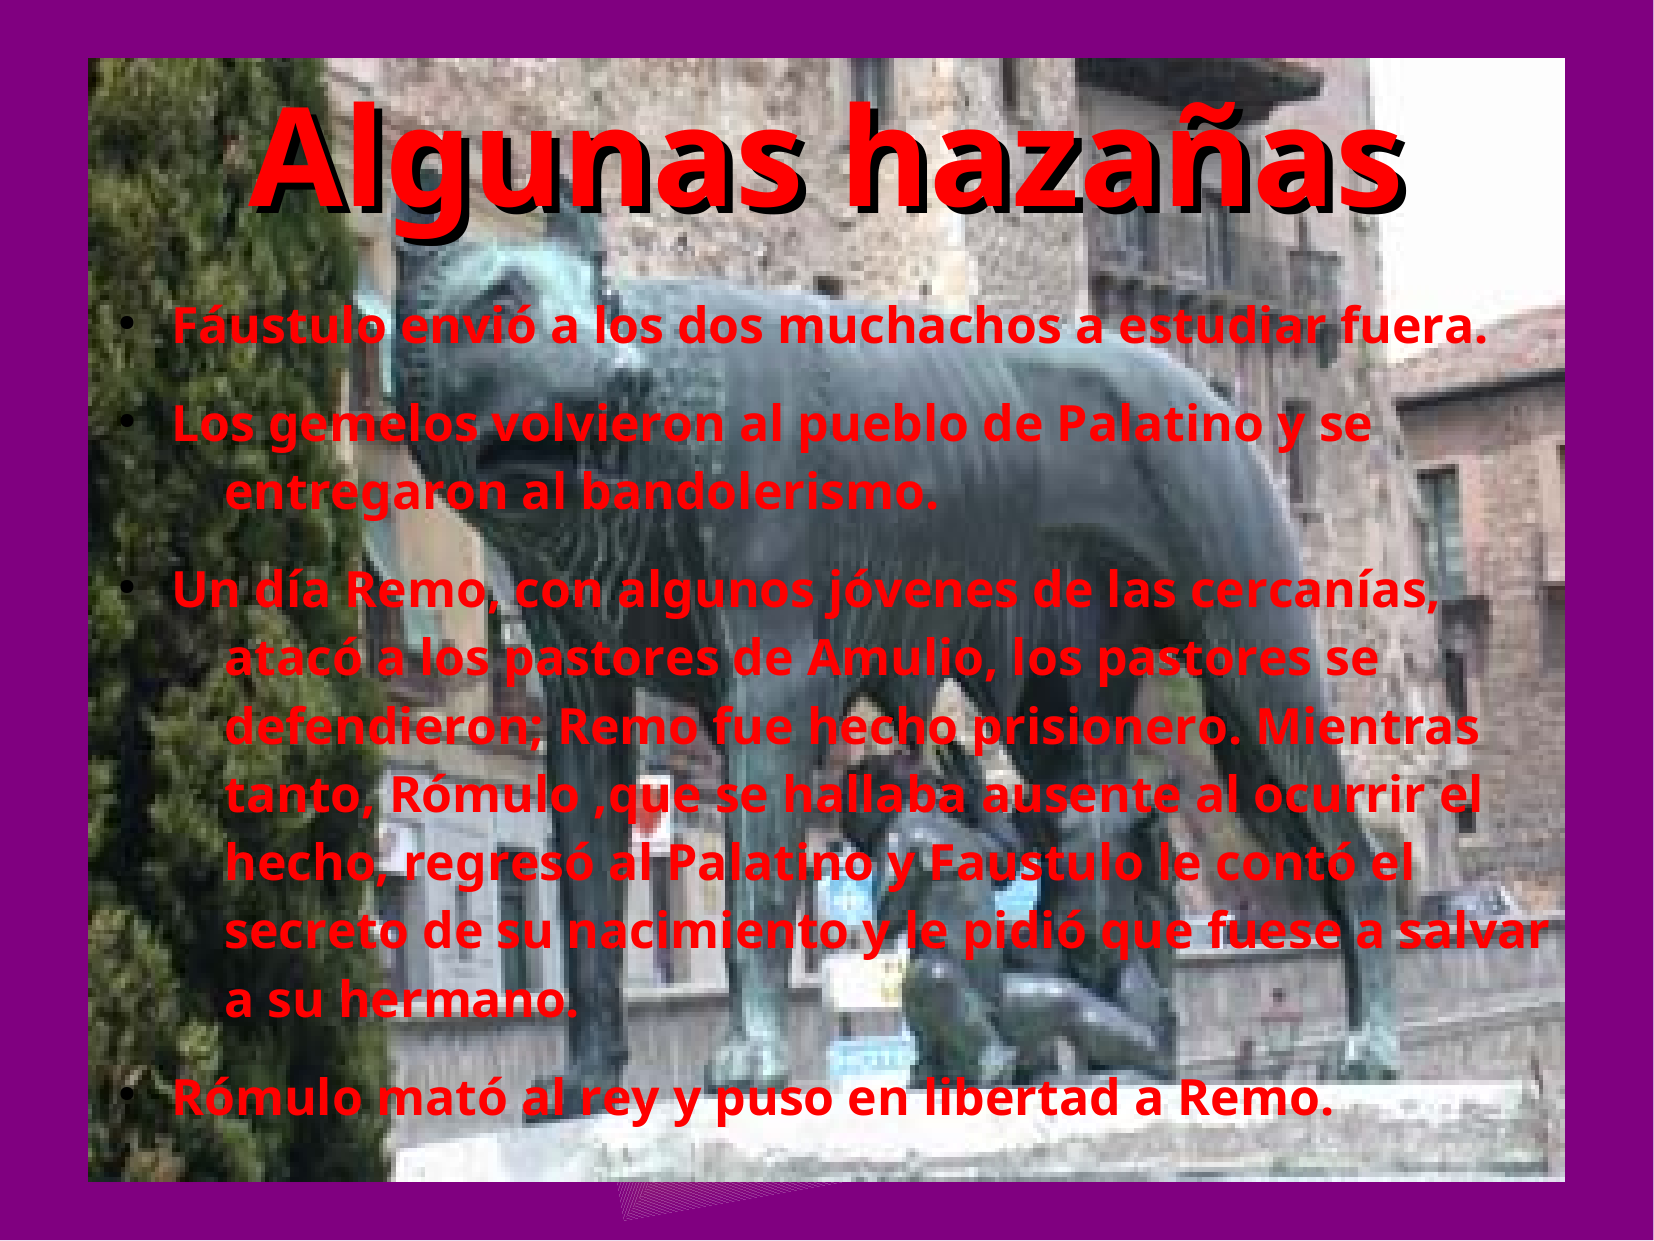

# Algunas hazañas
Fáustulo envió a los dos muchachos a estudiar fuera.
Los gemelos volvieron al pueblo de Palatino y se entregaron al bandolerismo.
Un día Remo, con algunos jóvenes de las cercanías, atacó a los pastores de Amulio, los pastores se defendieron; Remo fue hecho prisionero. Mientras tanto, Rómulo ,que se hallaba ausente al ocurrir el hecho, regresó al Palatino y Faustulo le contó el secreto de su nacimiento y le pidió que fuese a salvar a su hermano.
Rómulo mató al rey y puso en libertad a Remo.